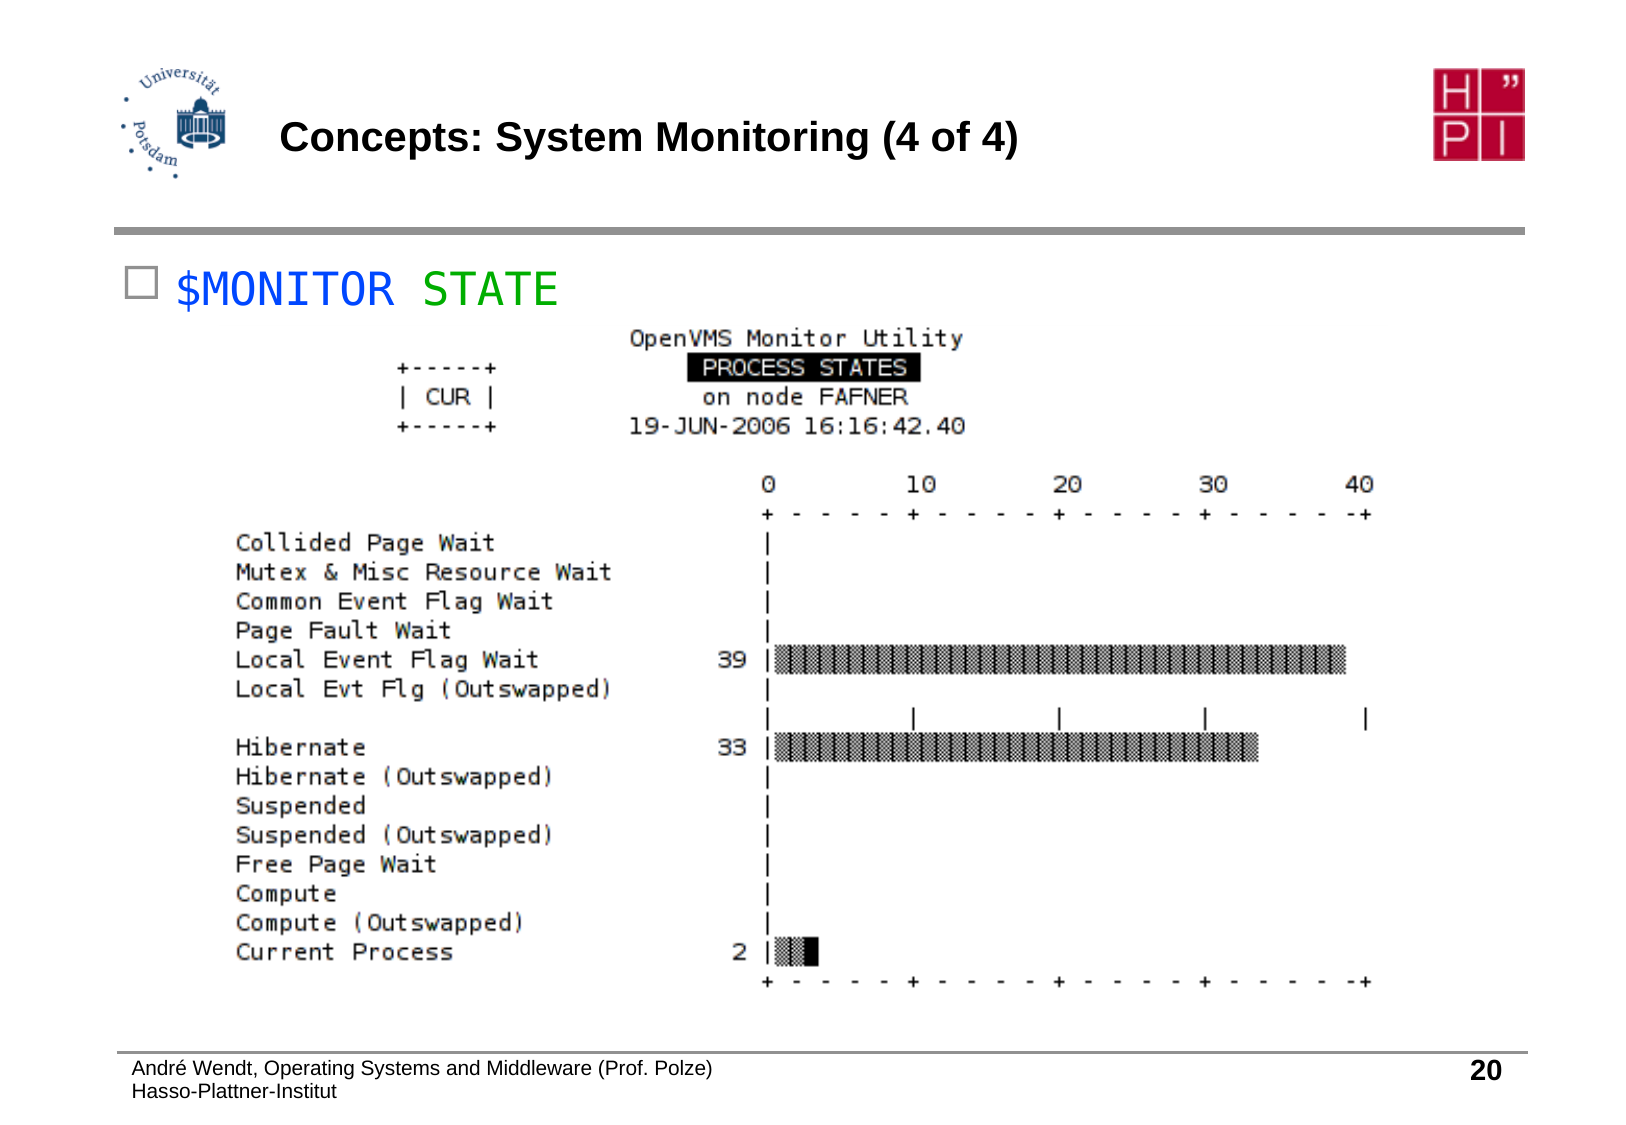

# Concepts: System Monitoring (4 of 4)
$MONITOR STATE